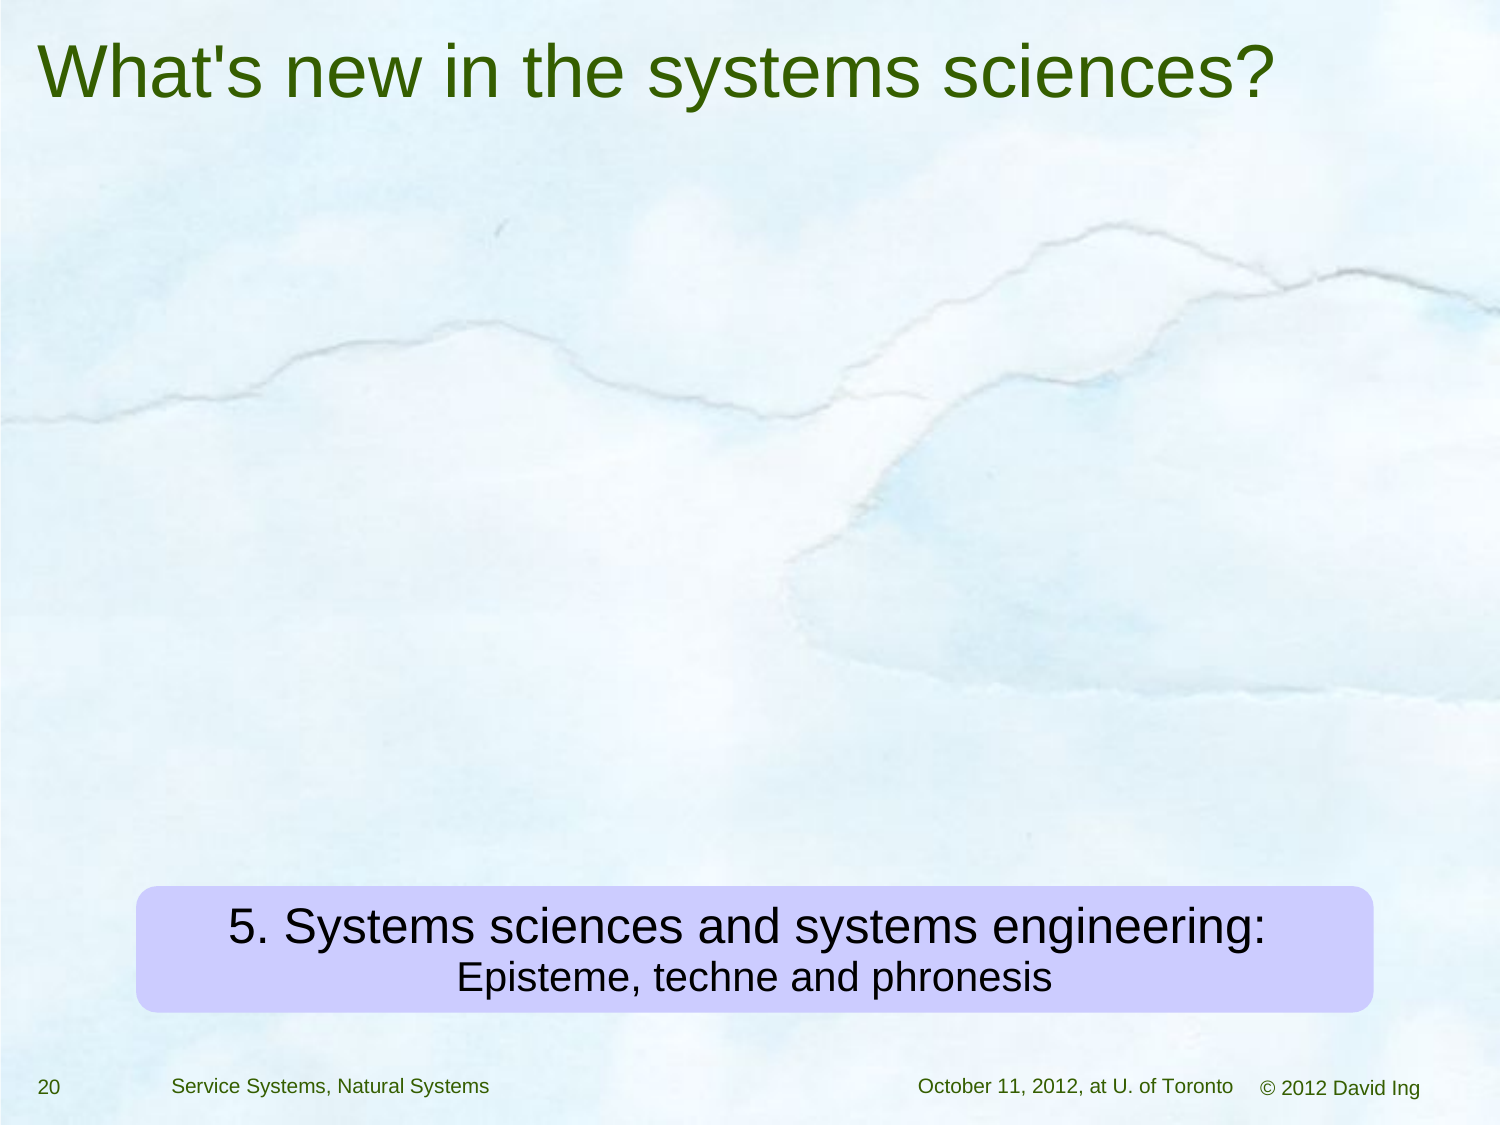

# What's new in the systems sciences?
5. Systems sciences and systems engineering:
Episteme, techne and phronesis
Service Systems, Natural Systems
October 11, 2012, at U. of Toronto
20